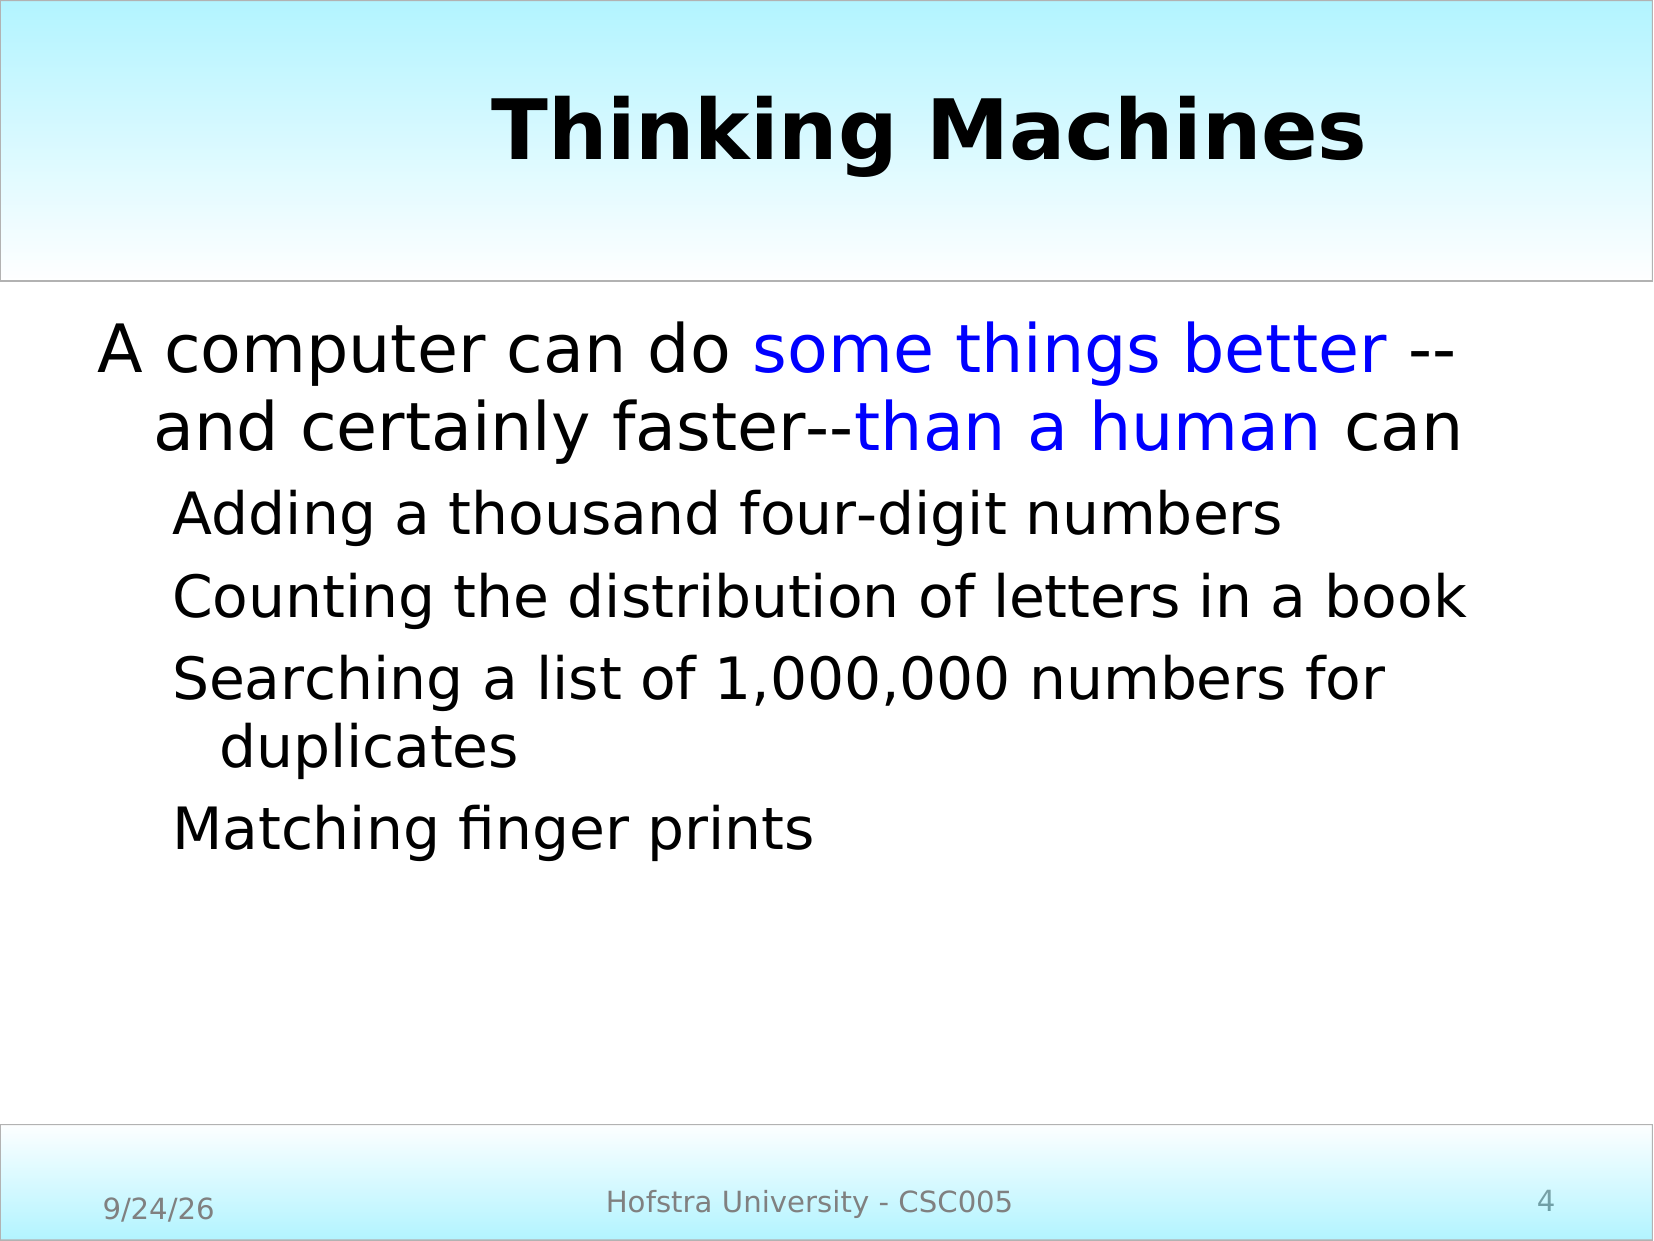

# Thinking Machines
A computer can do some things better --and certainly faster--than a human can
Adding a thousand four-digit numbers
Counting the distribution of letters in a book
Searching a list of 1,000,000 numbers for duplicates
Matching finger prints
4
Hofstra University - CSC005